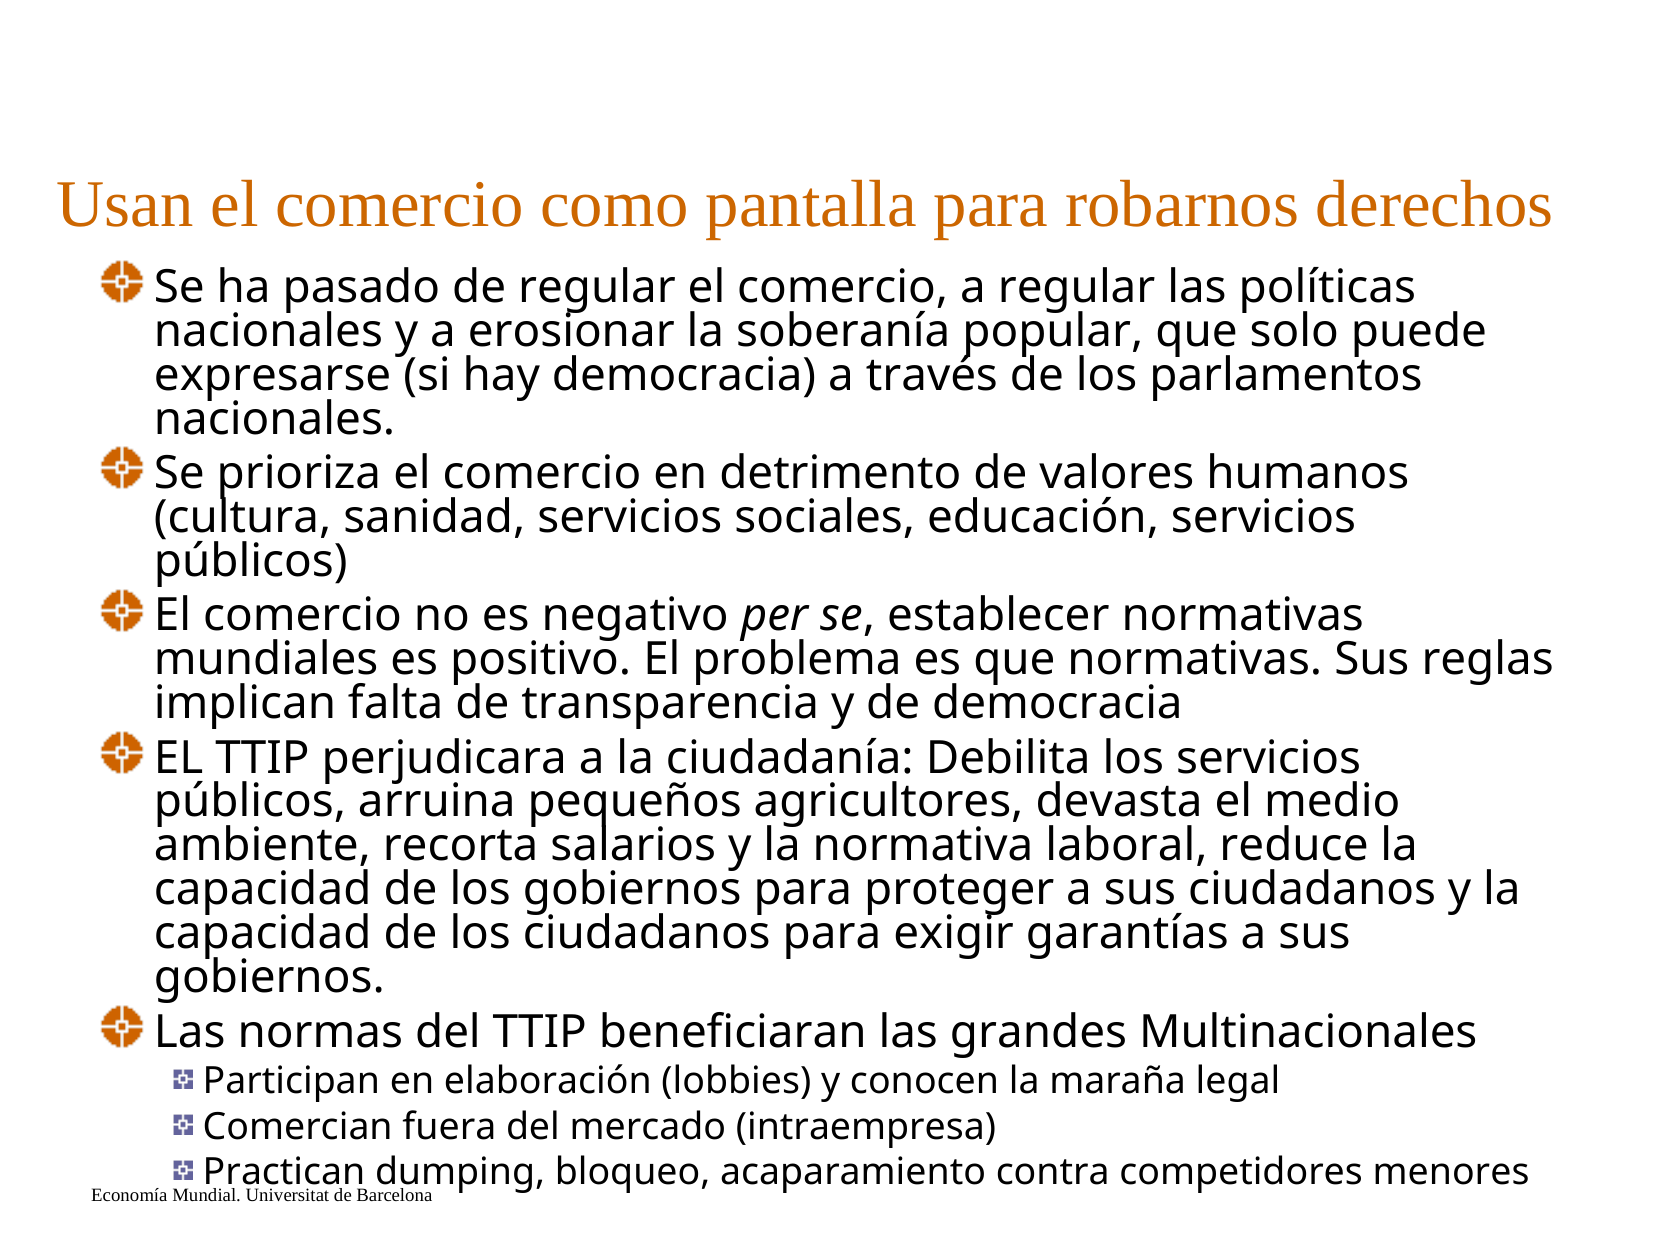

# Usan el comercio como pantalla para robarnos derechos
Se ha pasado de regular el comercio, a regular las políticas nacionales y a erosionar la soberanía popular, que solo puede expresarse (si hay democracia) a través de los parlamentos nacionales.
Se prioriza el comercio en detrimento de valores humanos (cultura, sanidad, servicios sociales, educación, servicios públicos)
El comercio no es negativo per se, establecer normativas mundiales es positivo. El problema es que normativas. Sus reglas implican falta de transparencia y de democracia
EL TTIP perjudicara a la ciudadanía: Debilita los servicios públicos, arruina pequeños agricultores, devasta el medio ambiente, recorta salarios y la normativa laboral, reduce la capacidad de los gobiernos para proteger a sus ciudadanos y la capacidad de los ciudadanos para exigir garantías a sus gobiernos.
Las normas del TTIP beneficiaran las grandes Multinacionales
 Participan en elaboración (lobbies) y conocen la maraña legal
 Comercian fuera del mercado (intraempresa)
 Practican dumping, bloqueo, acaparamiento contra competidores menores
Economía Mundial. Universitat de Barcelona